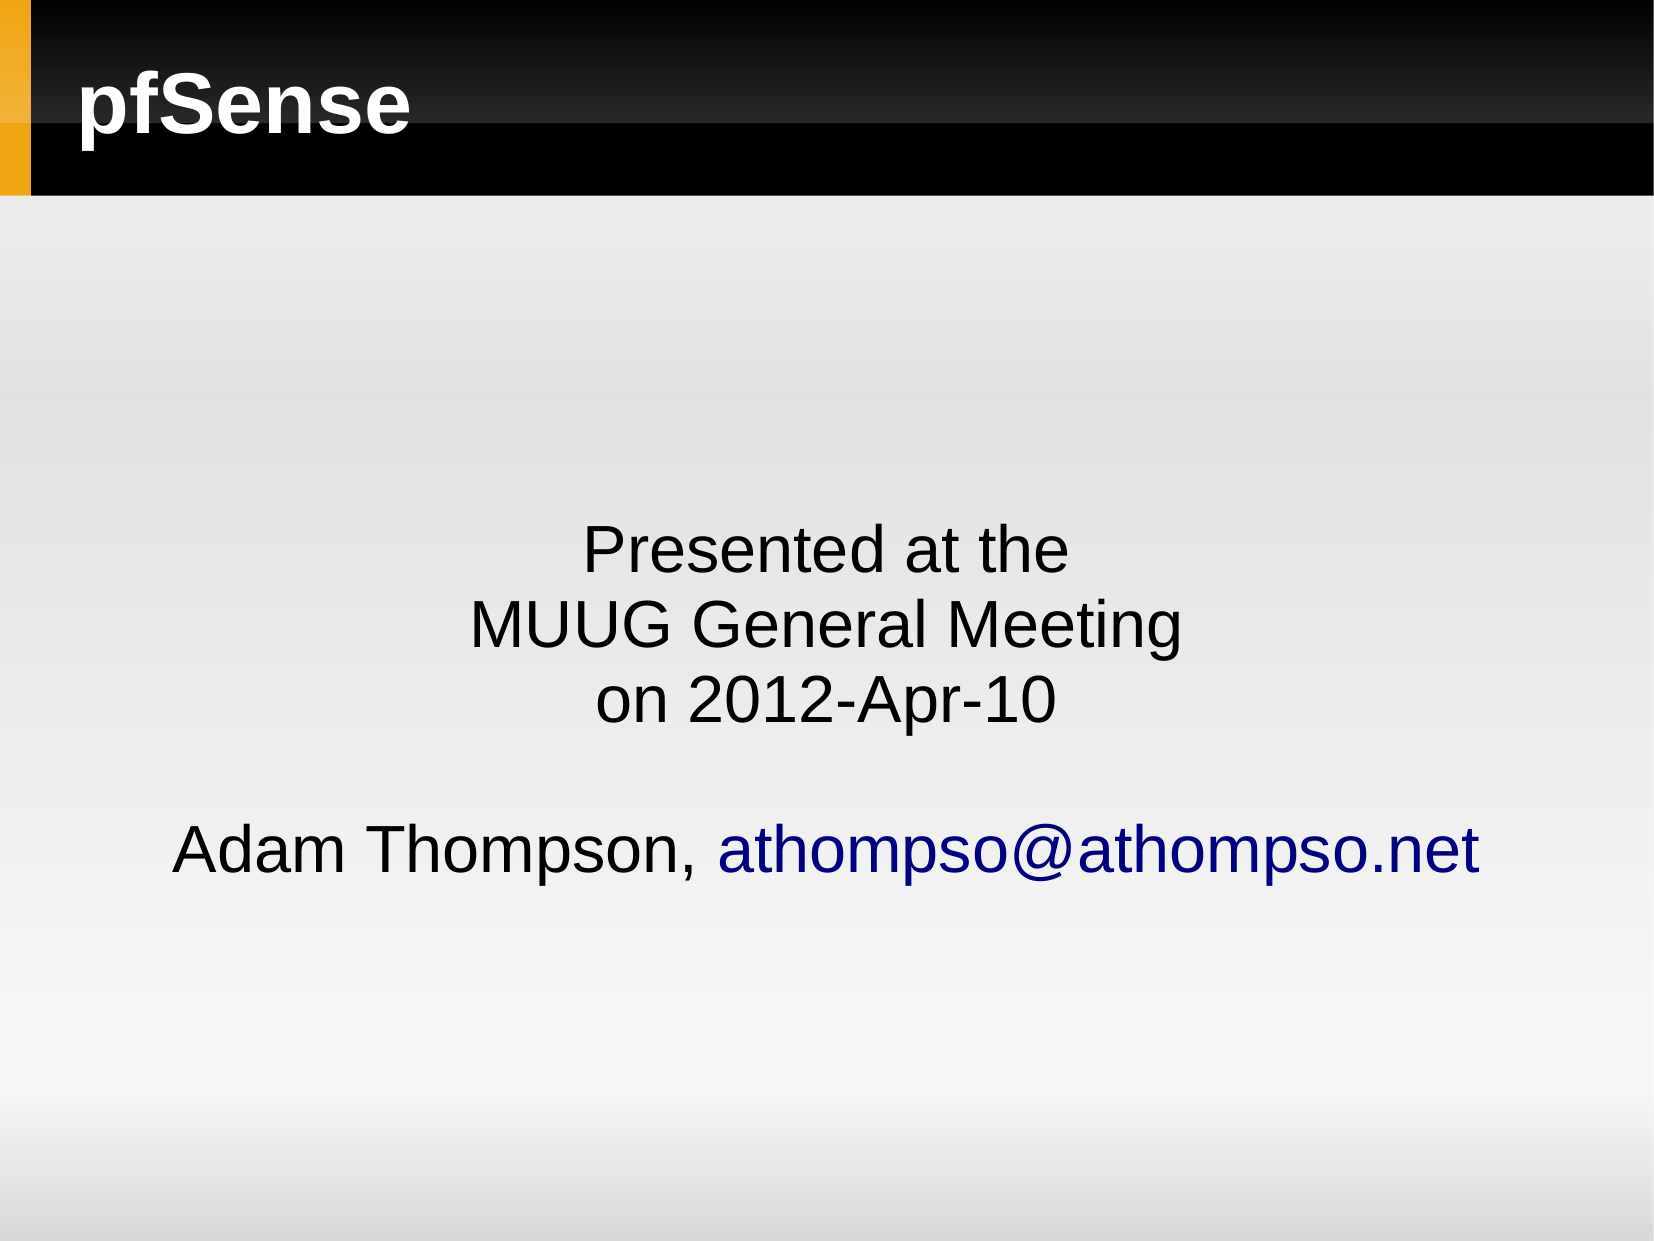

# pfSense
Presented at the
MUUG General Meeting
on 2012-Apr-10
Adam Thompson, athompso@athompso.net